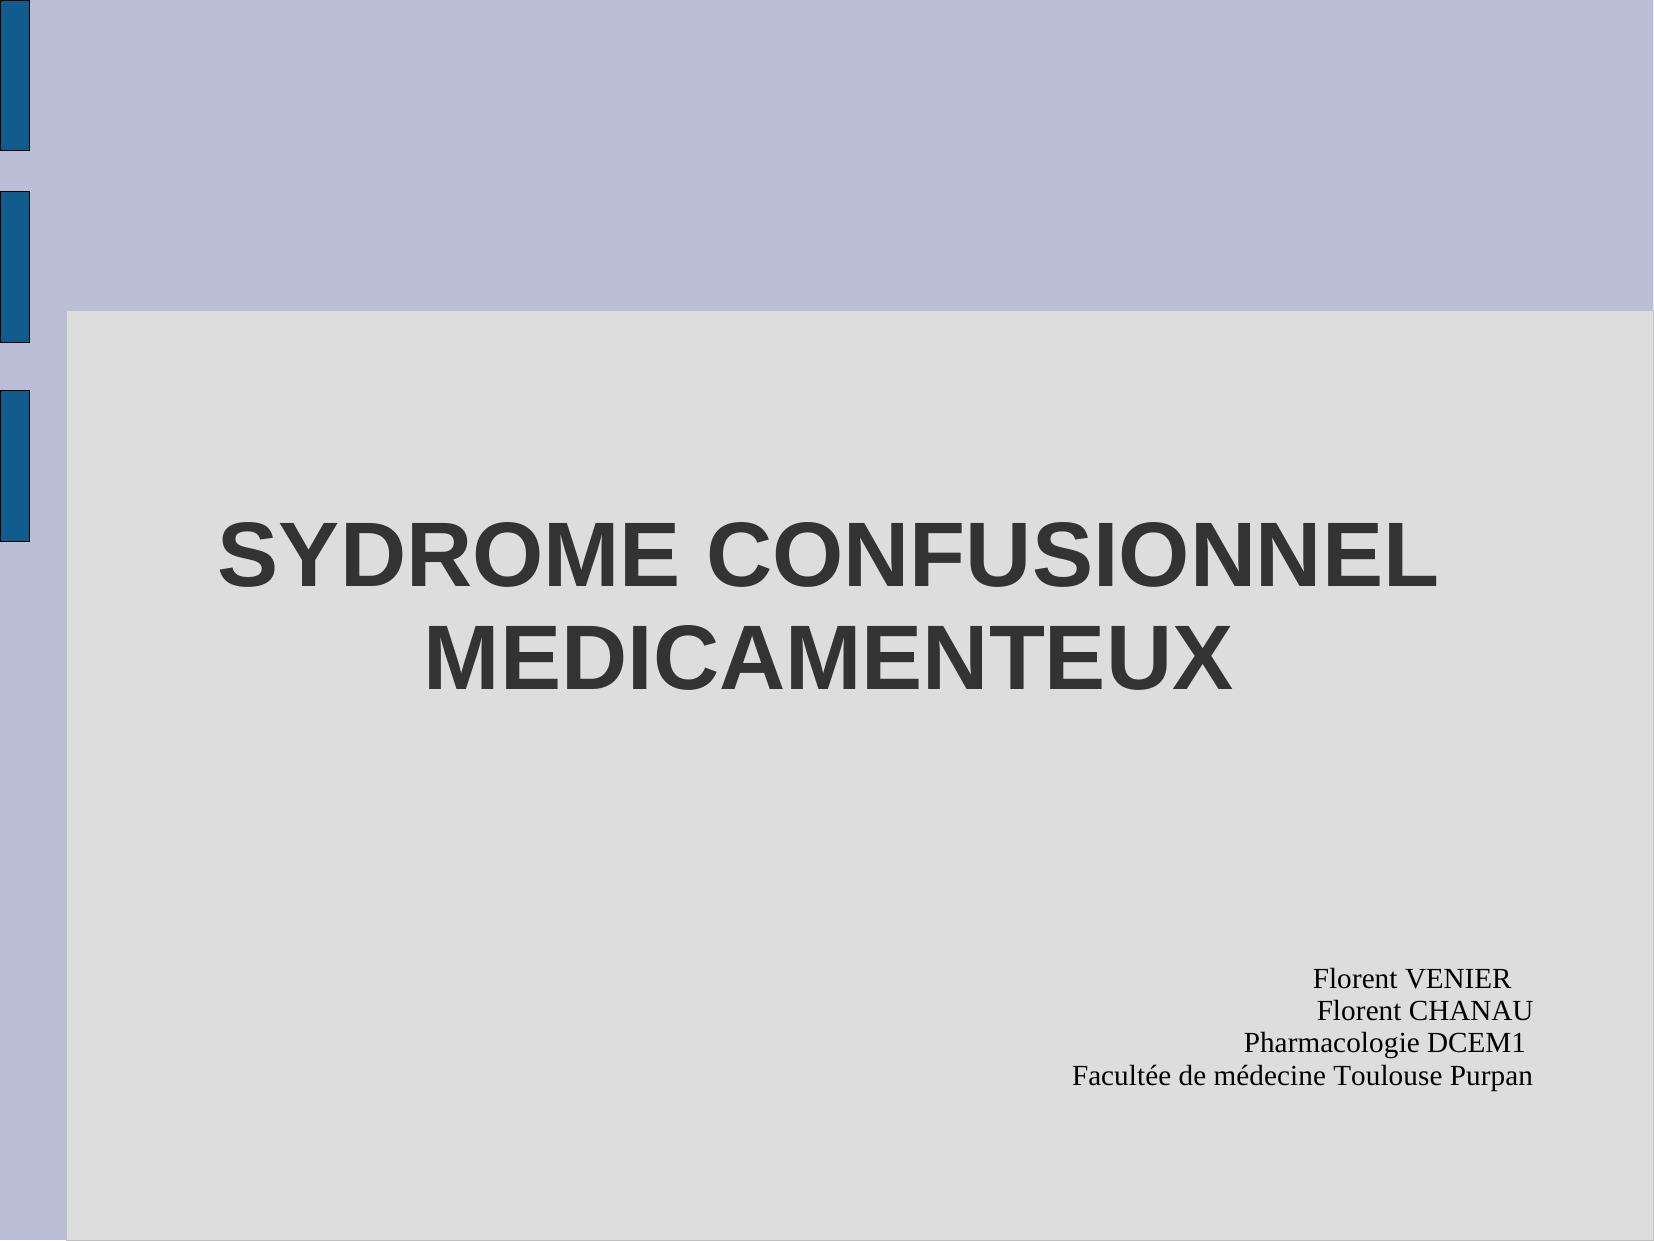

Florent VENIER
Florent CHANAU
Pharmacologie DCEM1
Facultée de médecine Toulouse Purpan
# SYDROME CONFUSIONNEL MEDICAMENTEUX